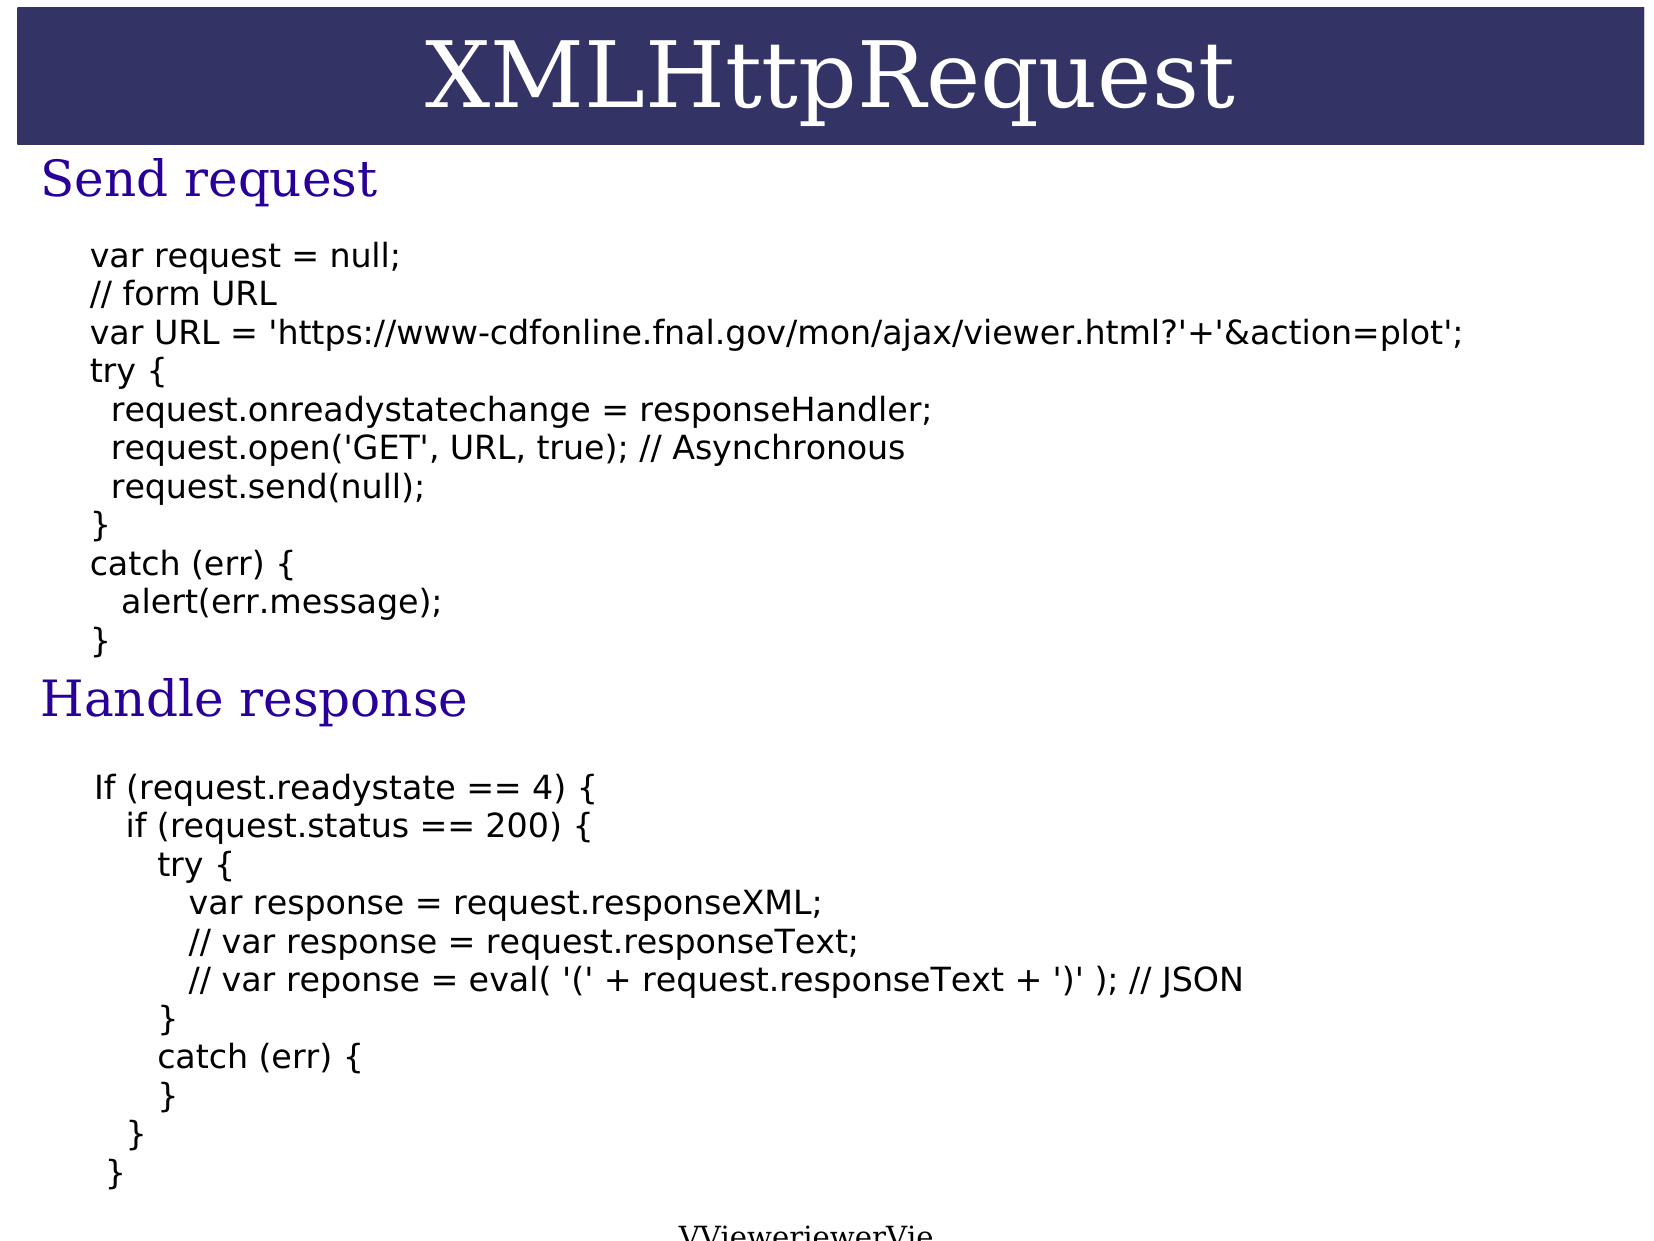

# XMLHttpRequest
XMLHttpRequest
Send request
var request = null;
// form URL
var URL = 'https://www-cdfonline.fnal.gov/mon/ajax/viewer.html?'+'&action=plot';
try {
 request.onreadystatechange = responseHandler;
 request.open('GET', URL, true); // Asynchronous
 request.send(null);
}
catch (err) {
 alert(err.message);
}
Handle response
If (request.readystate == 4) {
 if (request.status == 200) {
 try {
 var response = request.responseXML;
 // var response = request.responseText;
 // var reponse = eval( '(' + request.responseText + ')' ); // JSON
 }
 catch (err) {
 }
 }
 }
8